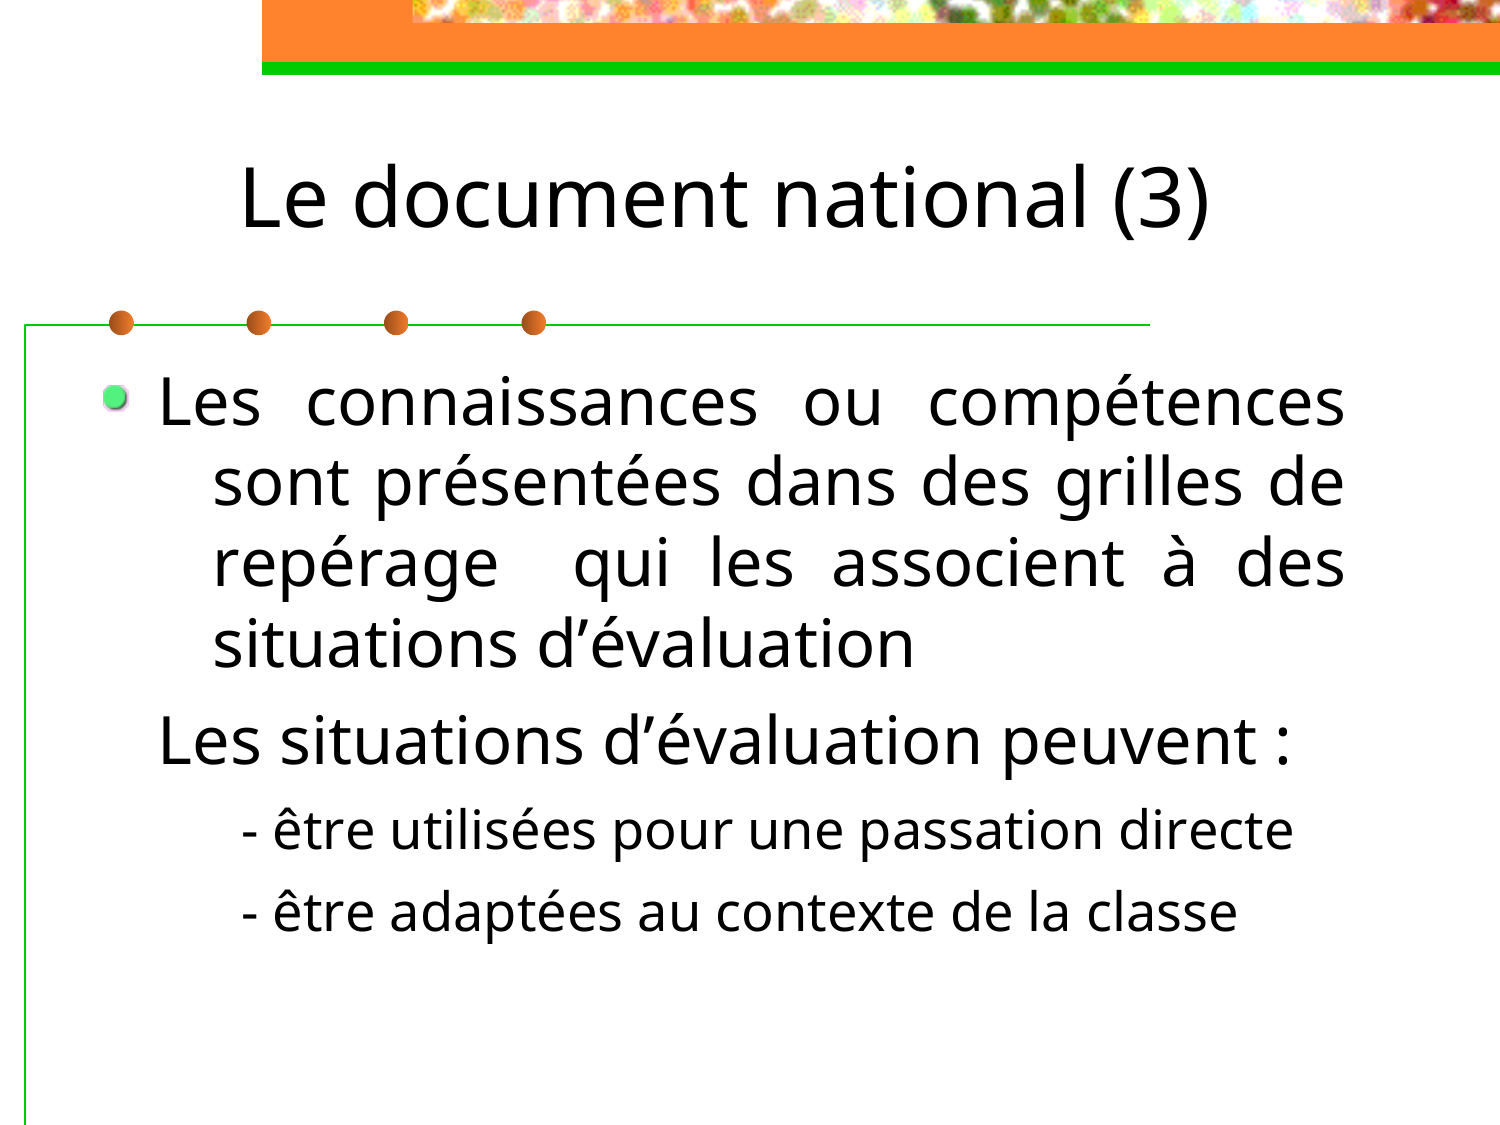

# Le document national (3)
Les connaissances ou compétences sont présentées dans des grilles de repérage qui les associent à des situations d’évaluation
Les situations d’évaluation peuvent :
 - être utilisées pour une passation directe
 - être adaptées au contexte de la classe